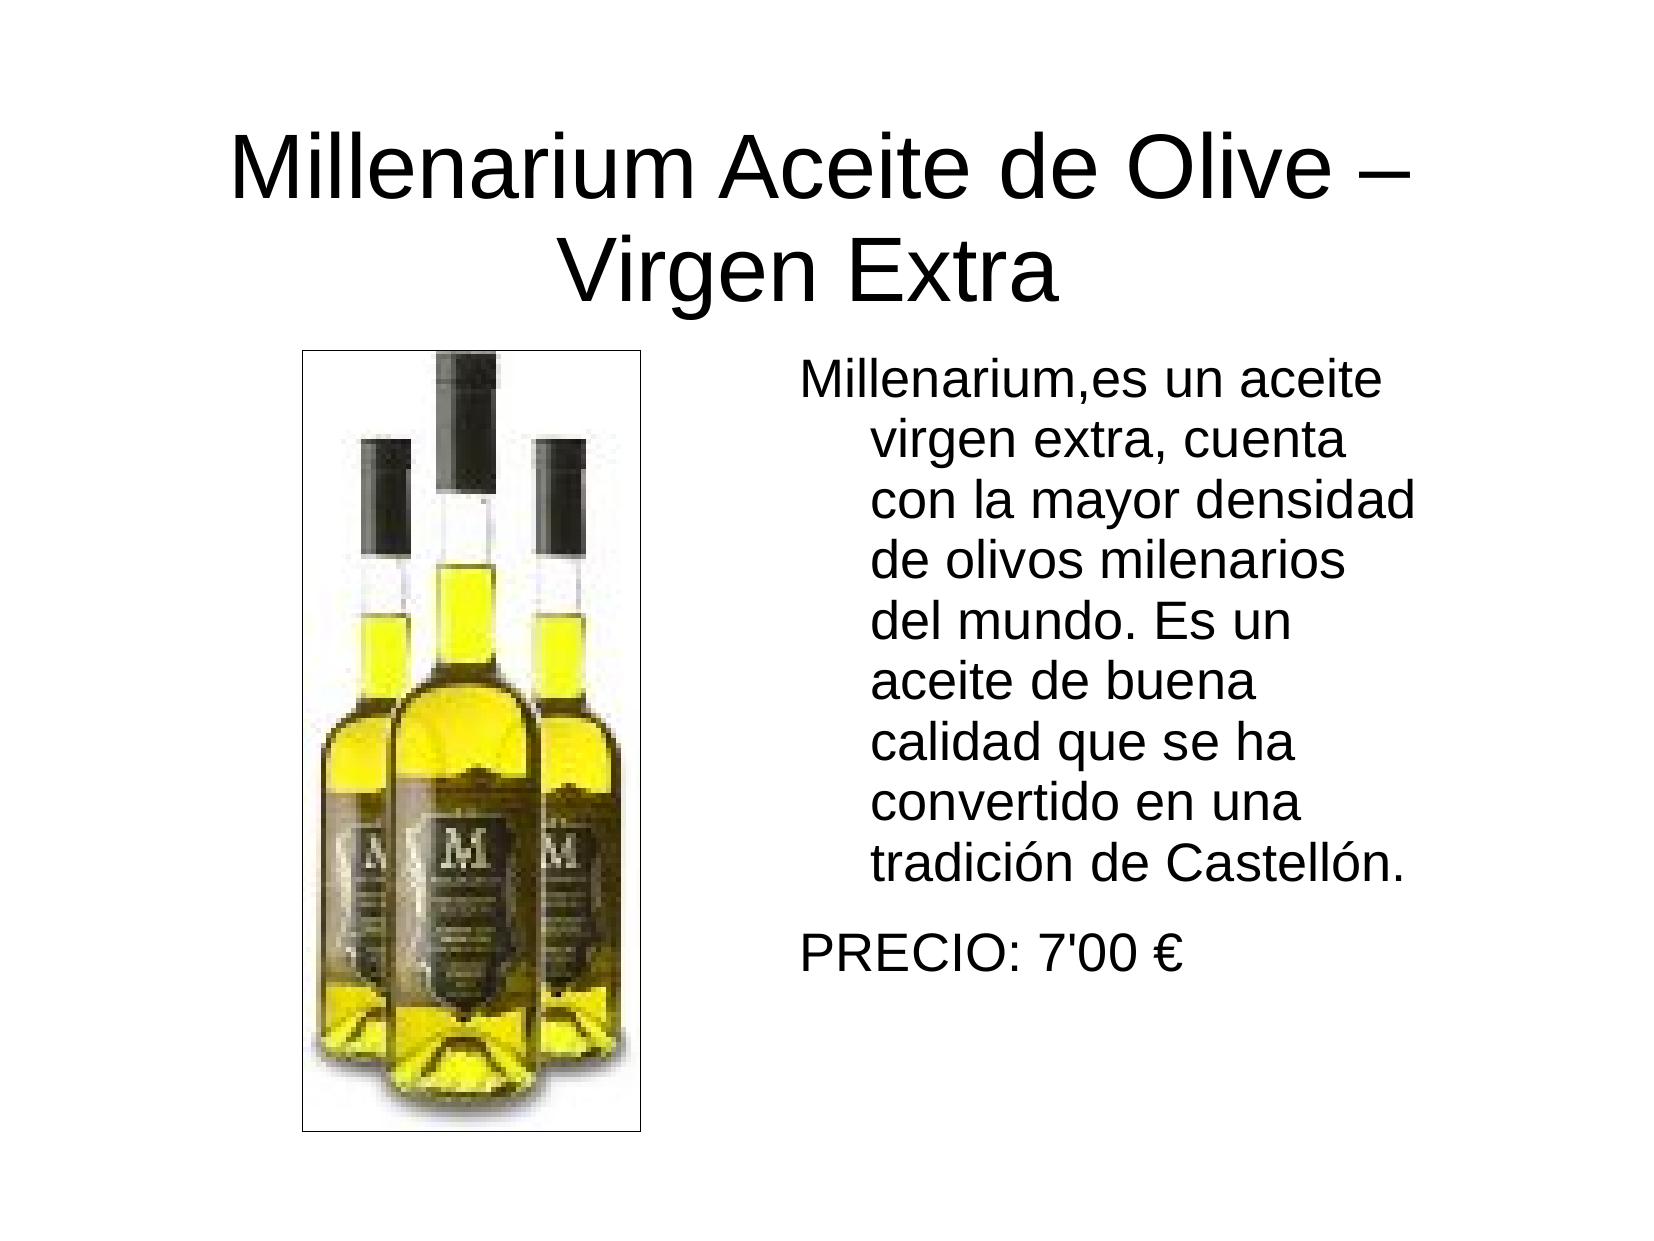

# Millenarium Aceite de Olive – Virgen Extra
Millenarium,es un aceite virgen extra, cuenta con la mayor densidad de olivos milenarios del mundo. Es un aceite de buena calidad que se ha convertido en una tradición de Castellón.
PRECIO: 7'00 €